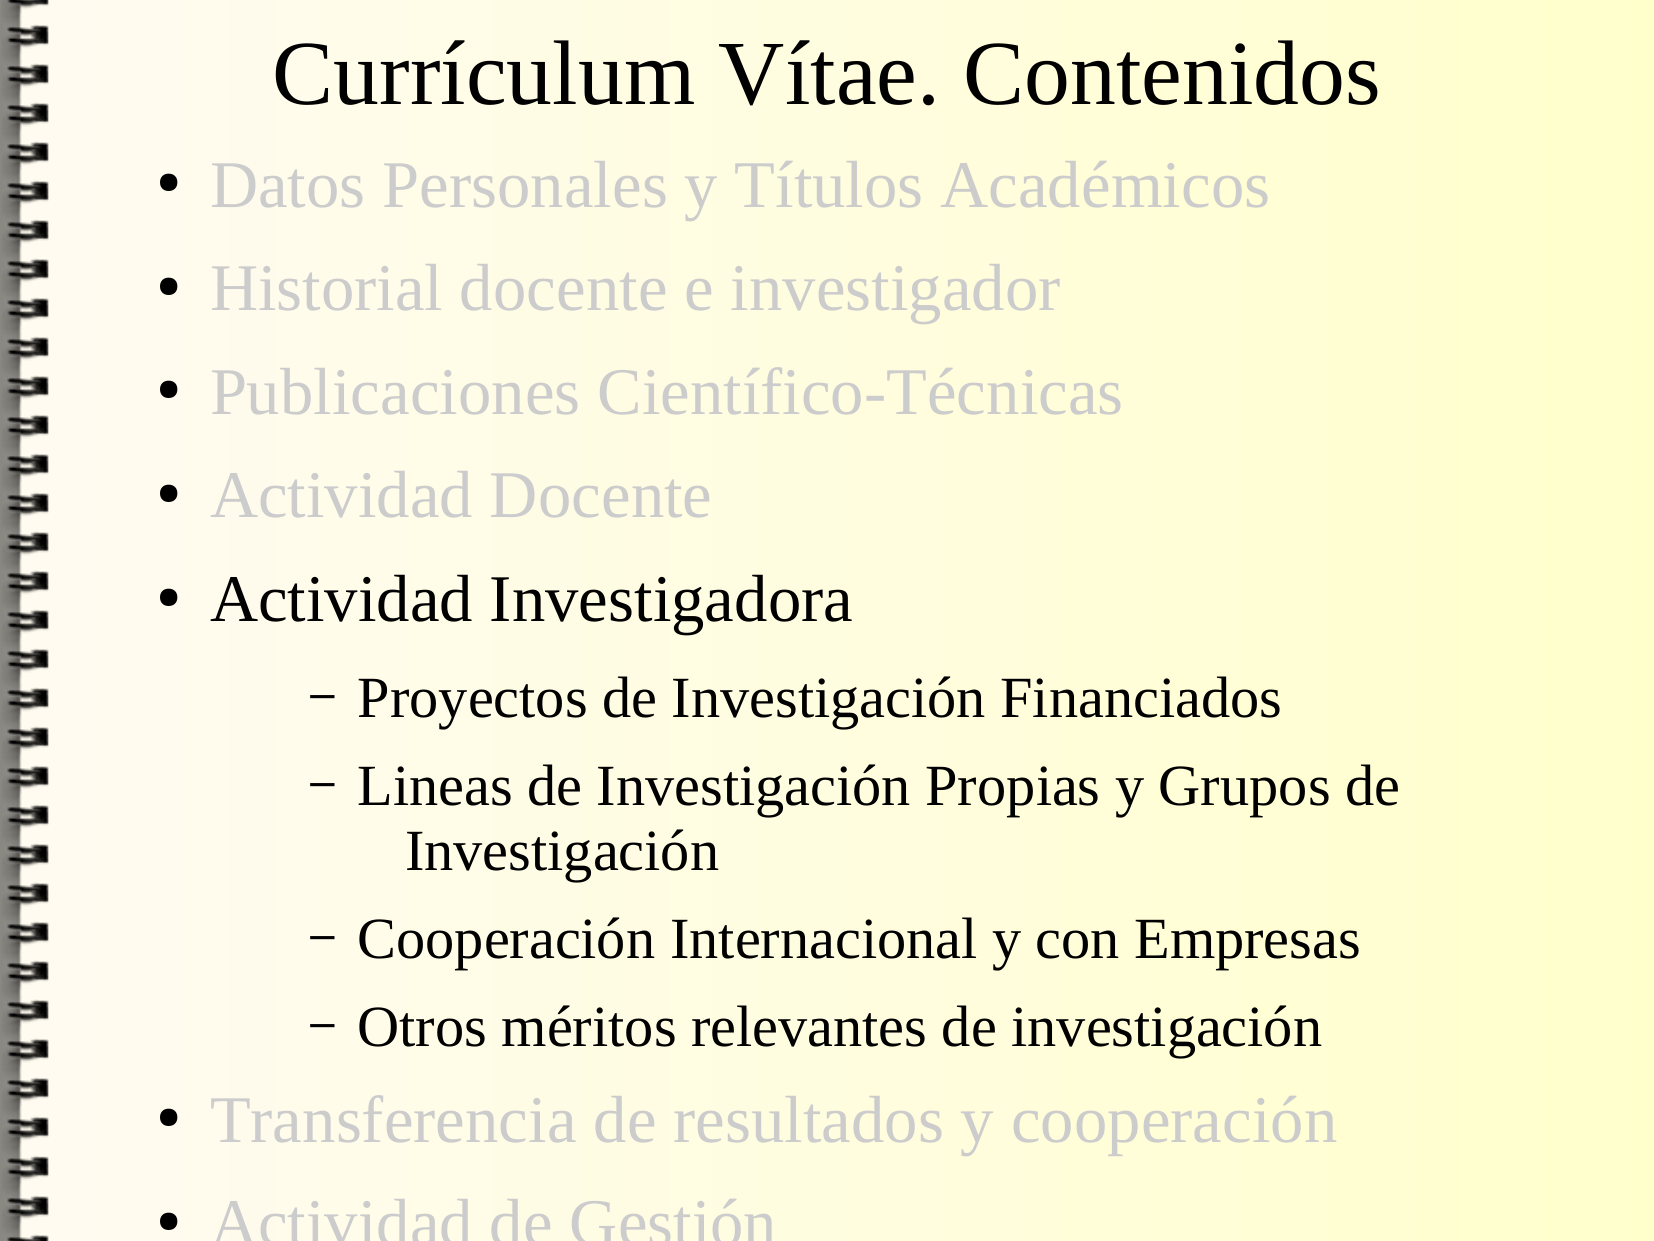

# Currículum Vítae. Contenidos
Datos Personales y Títulos Académicos
Historial docente e investigador
Publicaciones Científico-Técnicas
Actividad Docente
Actividad Investigadora
Proyectos de Investigación Financiados
Lineas de Investigación Propias y Grupos de Investigación
Cooperación Internacional y con Empresas
Otros méritos relevantes de investigación
Transferencia de resultados y cooperación
Actividad de Gestión